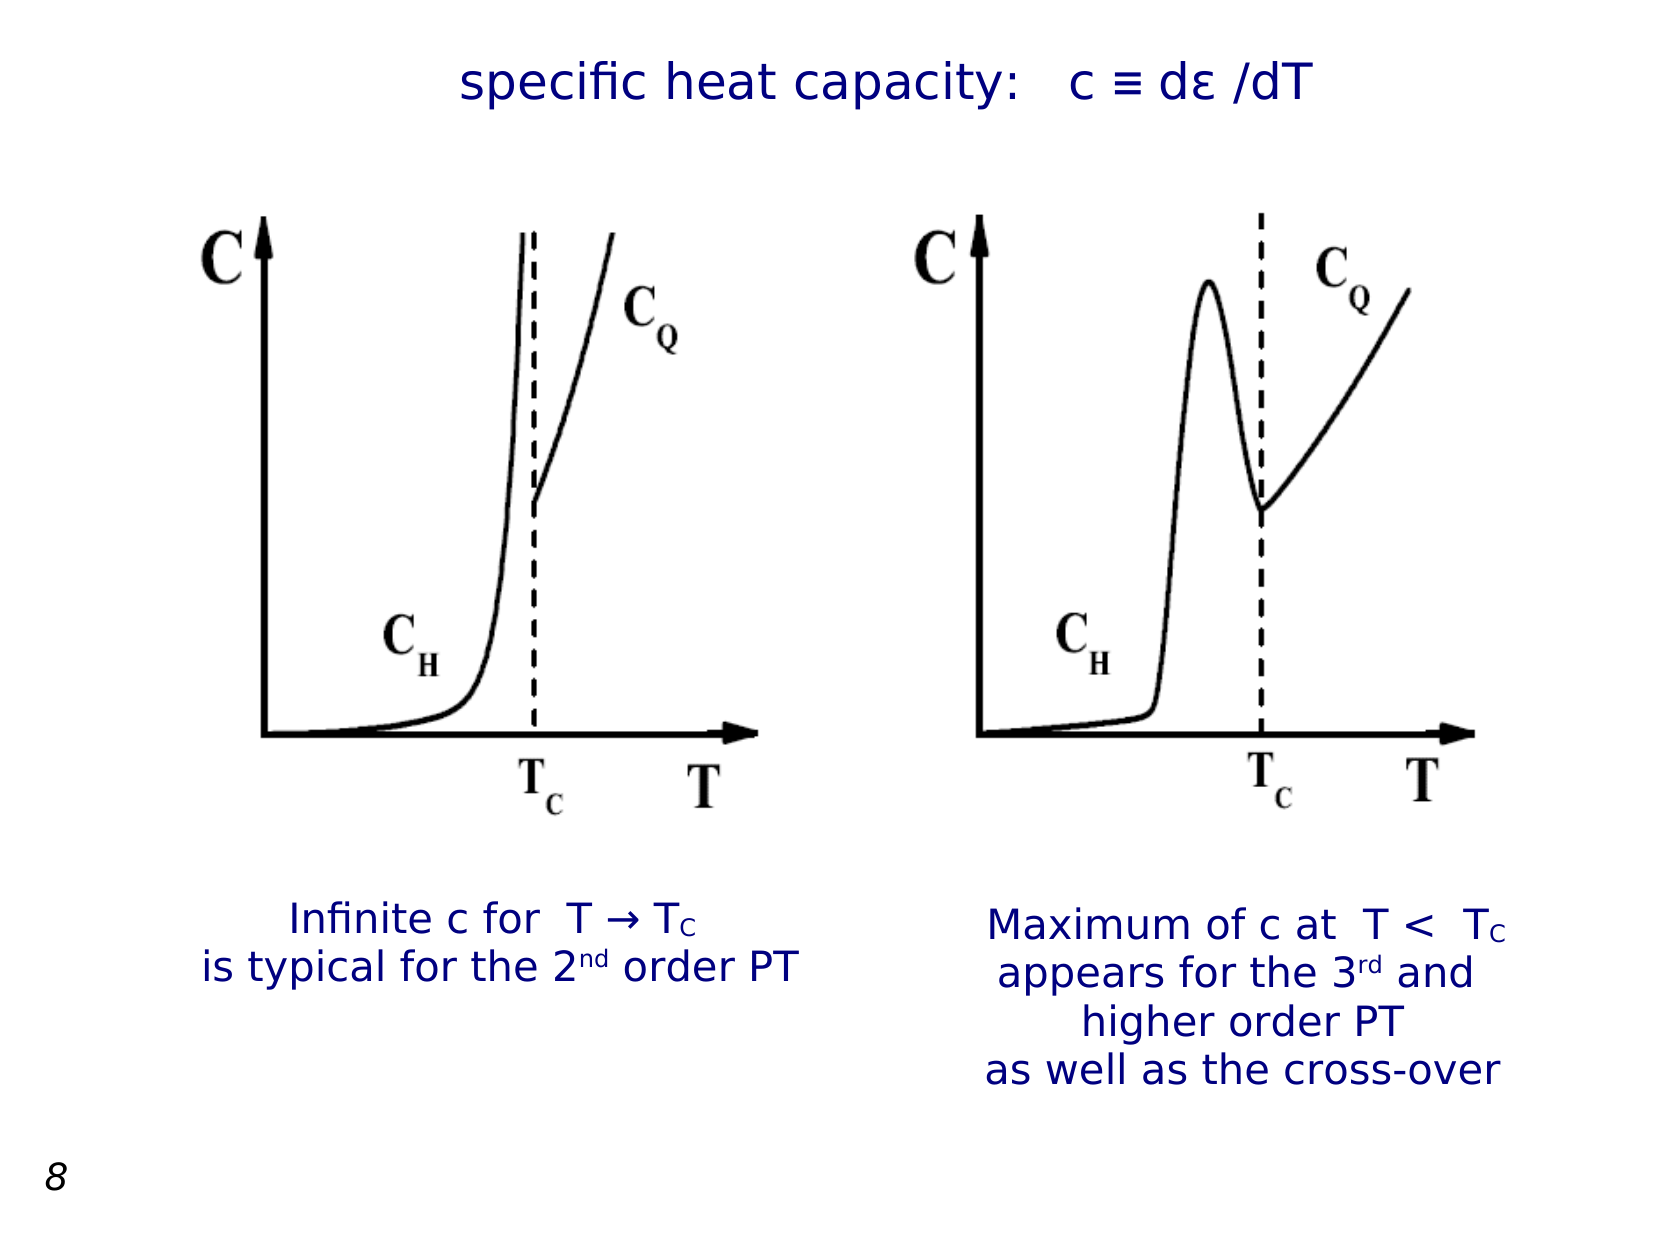

specific heat capacity: c ≡ dε /dT
Infinite c for T → TC
 is typical for the 2nd order PT
 Maximum of c at T < TC
appears for the 3rd and
higher order PT
as well as the cross-over